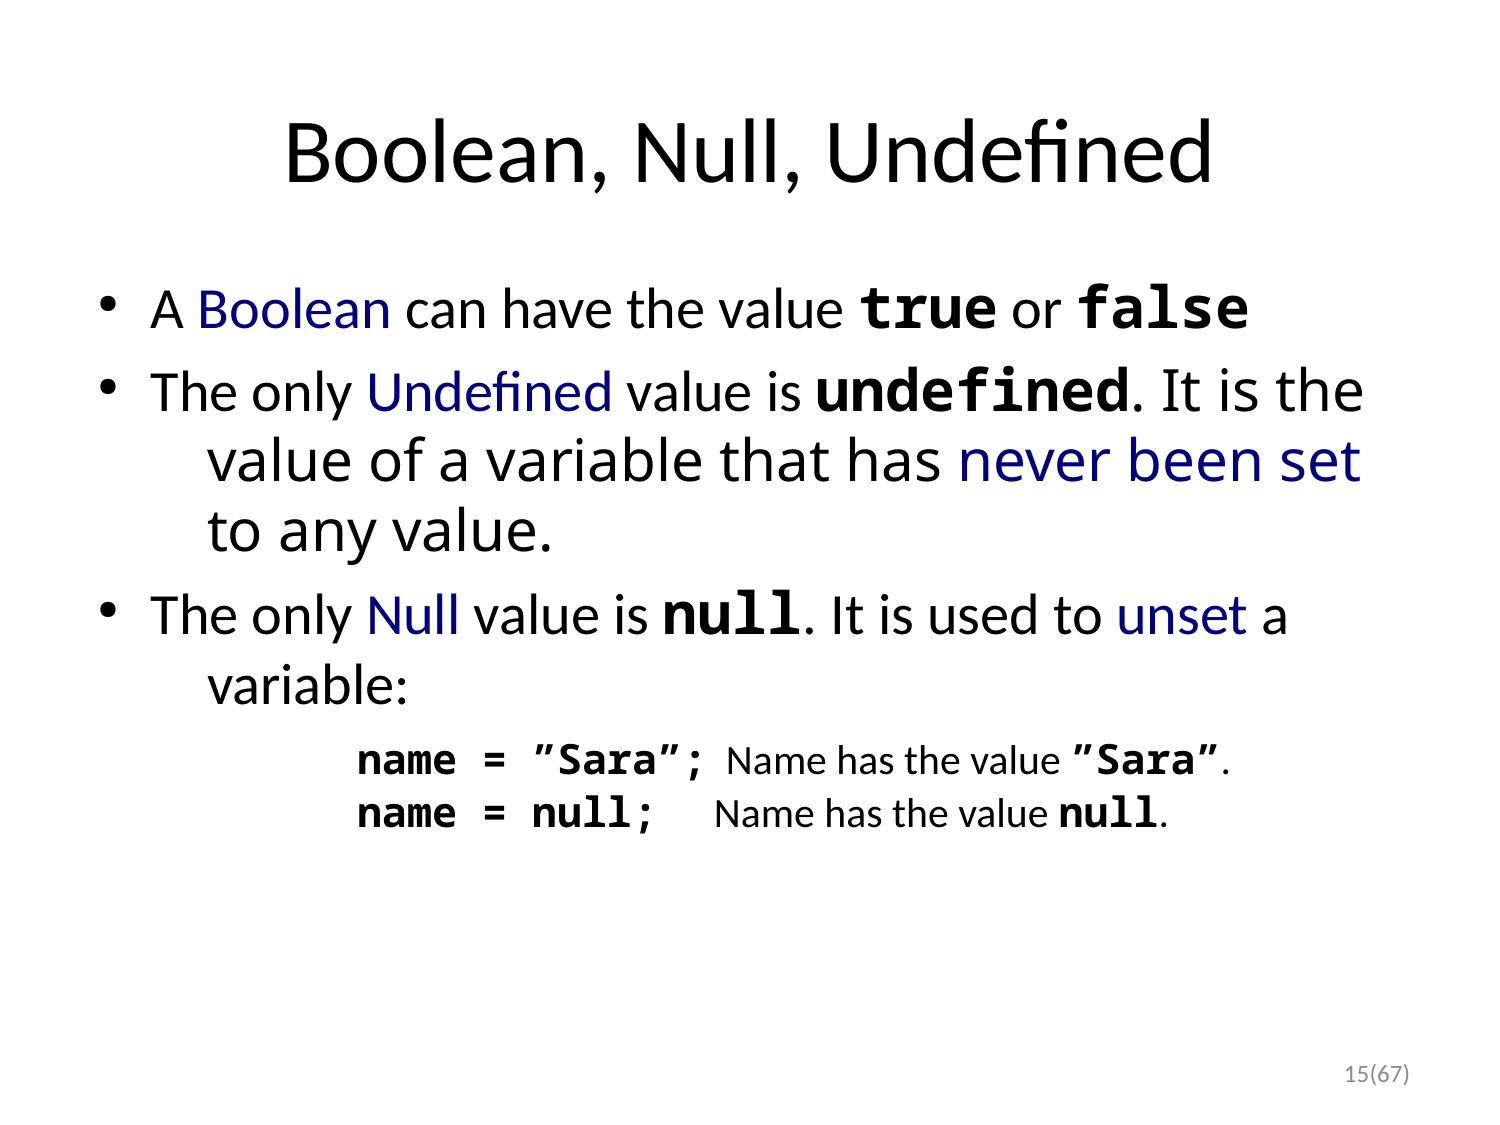

# Boolean, Null, Undefined
A Boolean can have the value true or false
The only Undefined value is undefined. It is the value of a variable that has never been set to any value.
The only Null value is null. It is used to unset a variable:
		name = ”Sara”; Name has the value ”Sara”.
	 	name = null; Name has the value null.
15